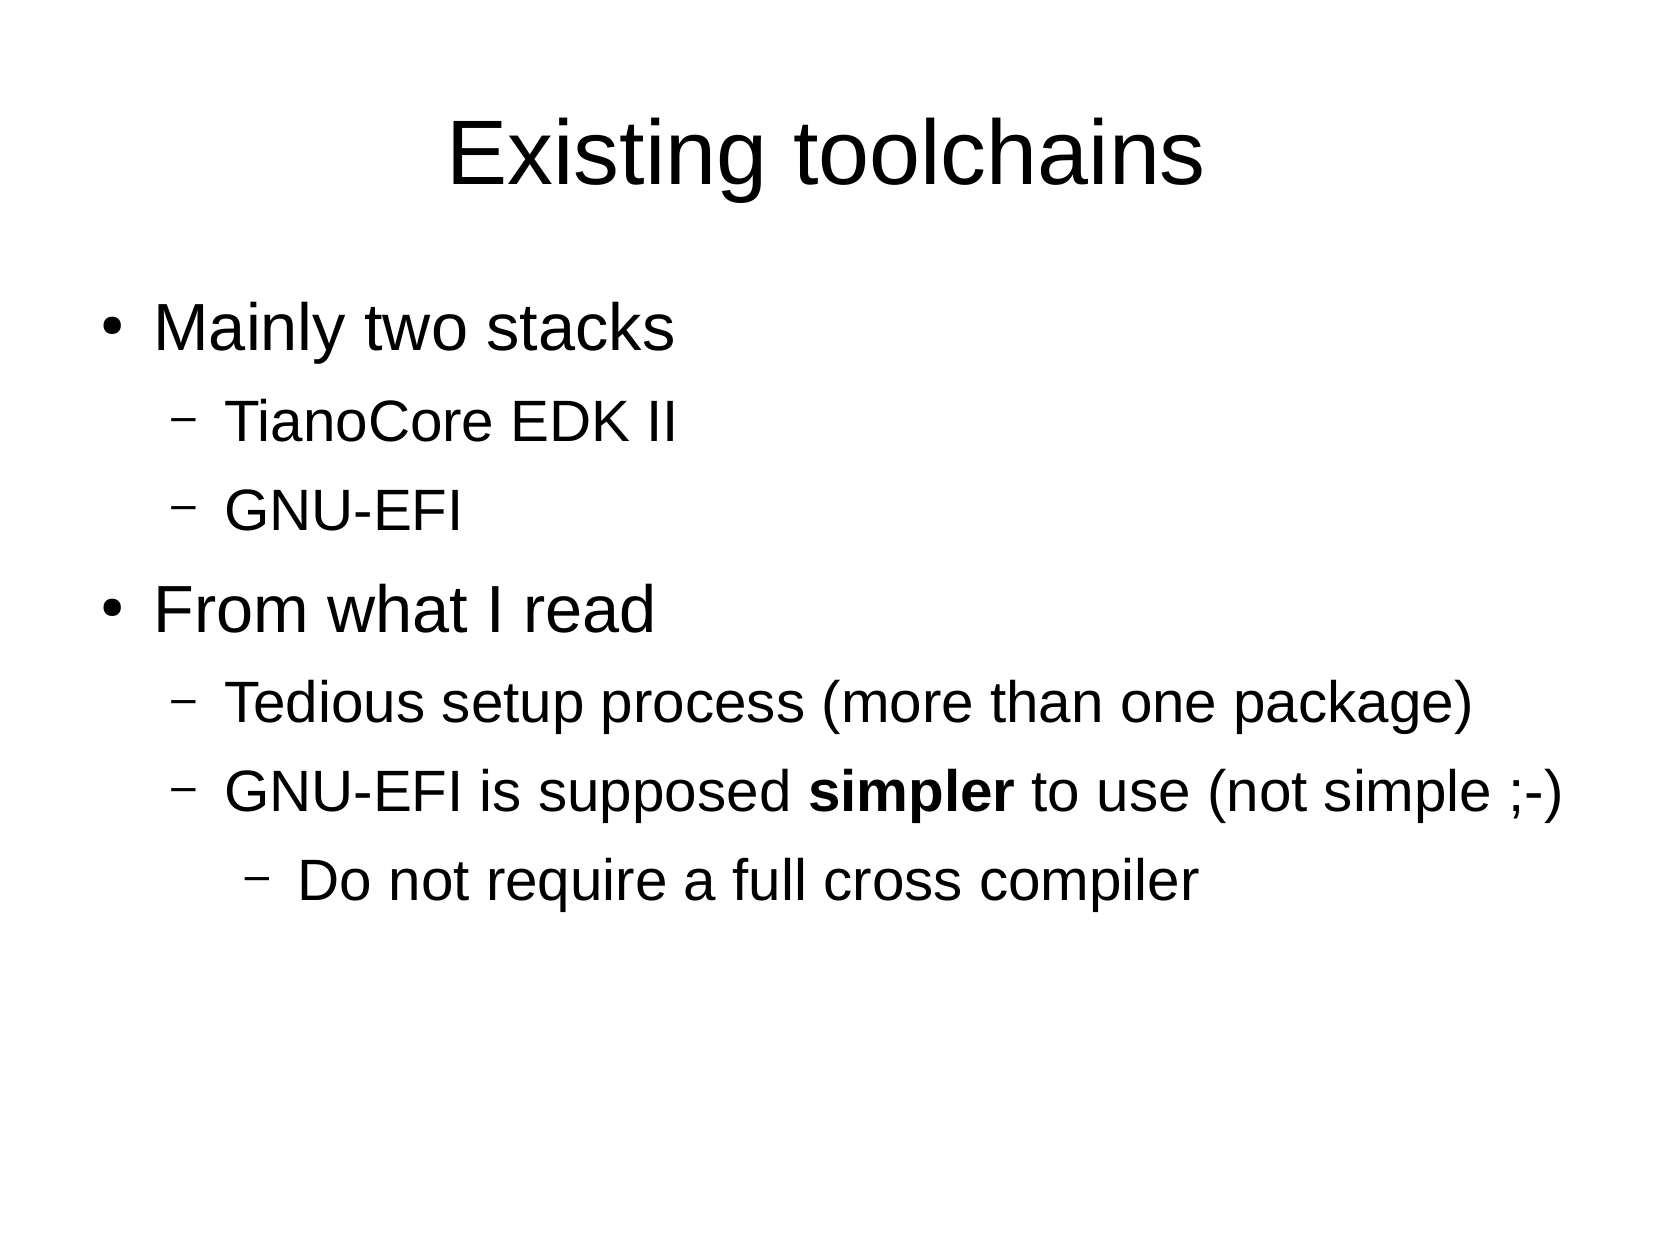

# Existing toolchains
Mainly two stacks
TianoCore EDK II
GNU-EFI
From what I read
Tedious setup process (more than one package)
GNU-EFI is supposed simpler to use (not simple ;-)
Do not require a full cross compiler